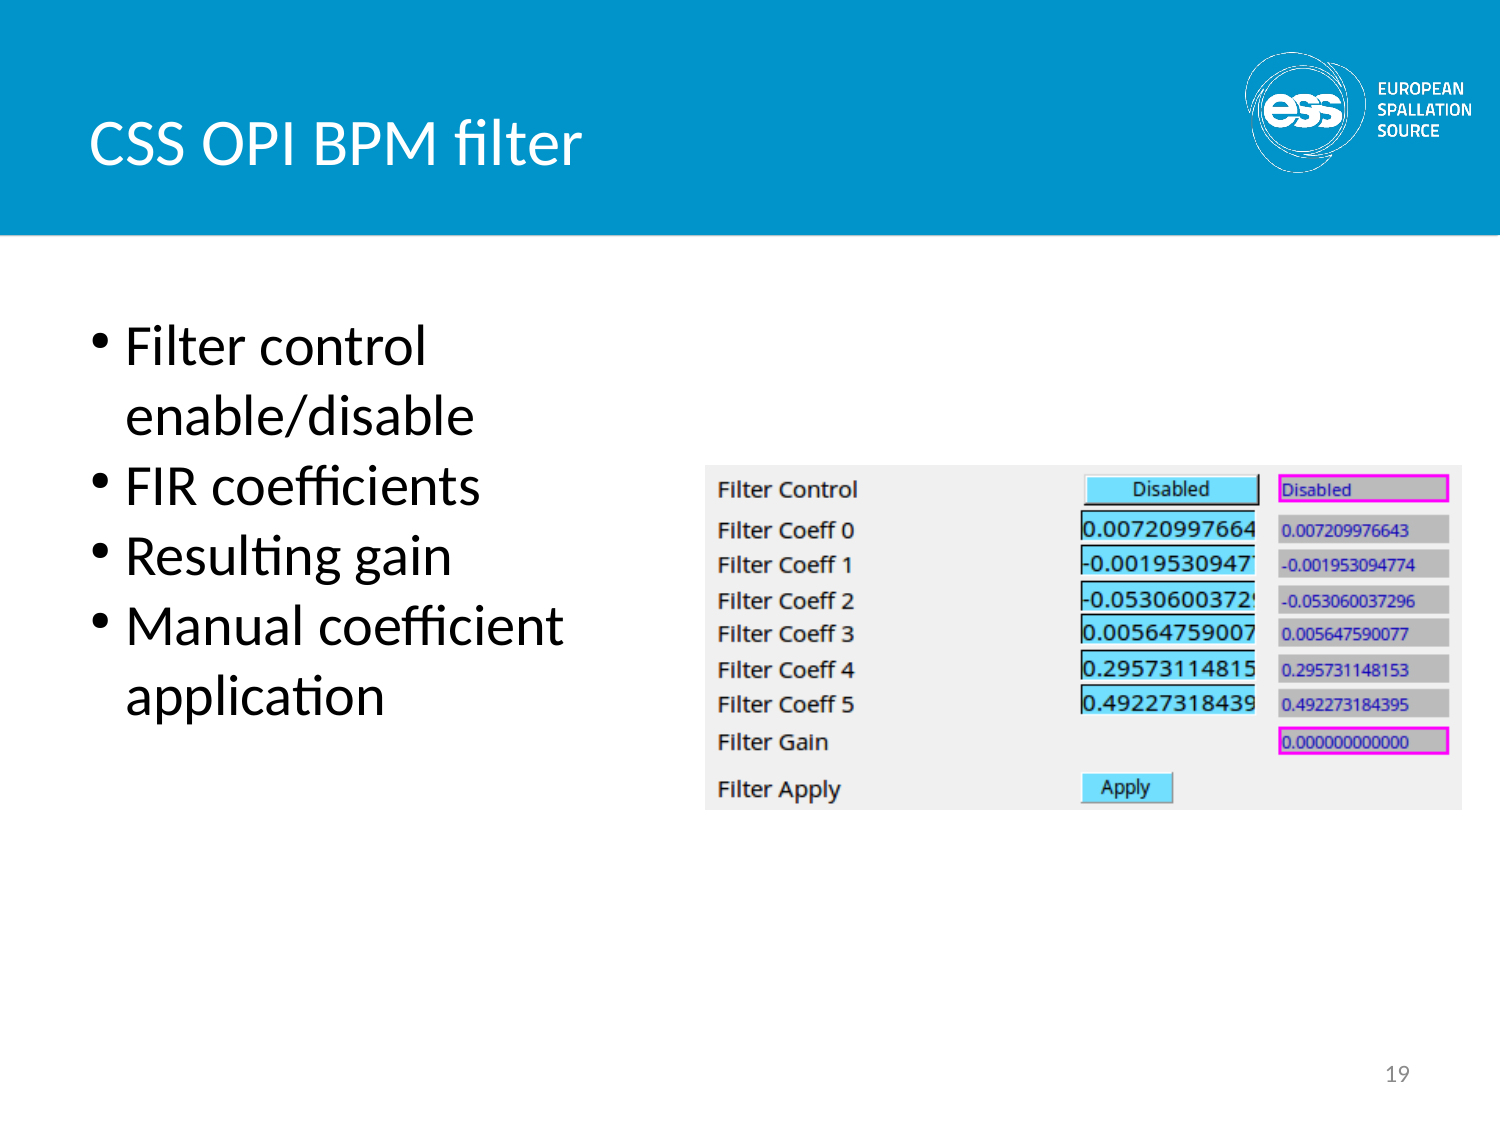

CSS OPI BPM filter
Filter control enable/disable
FIR coefficients
Resulting gain
Manual coefficient application